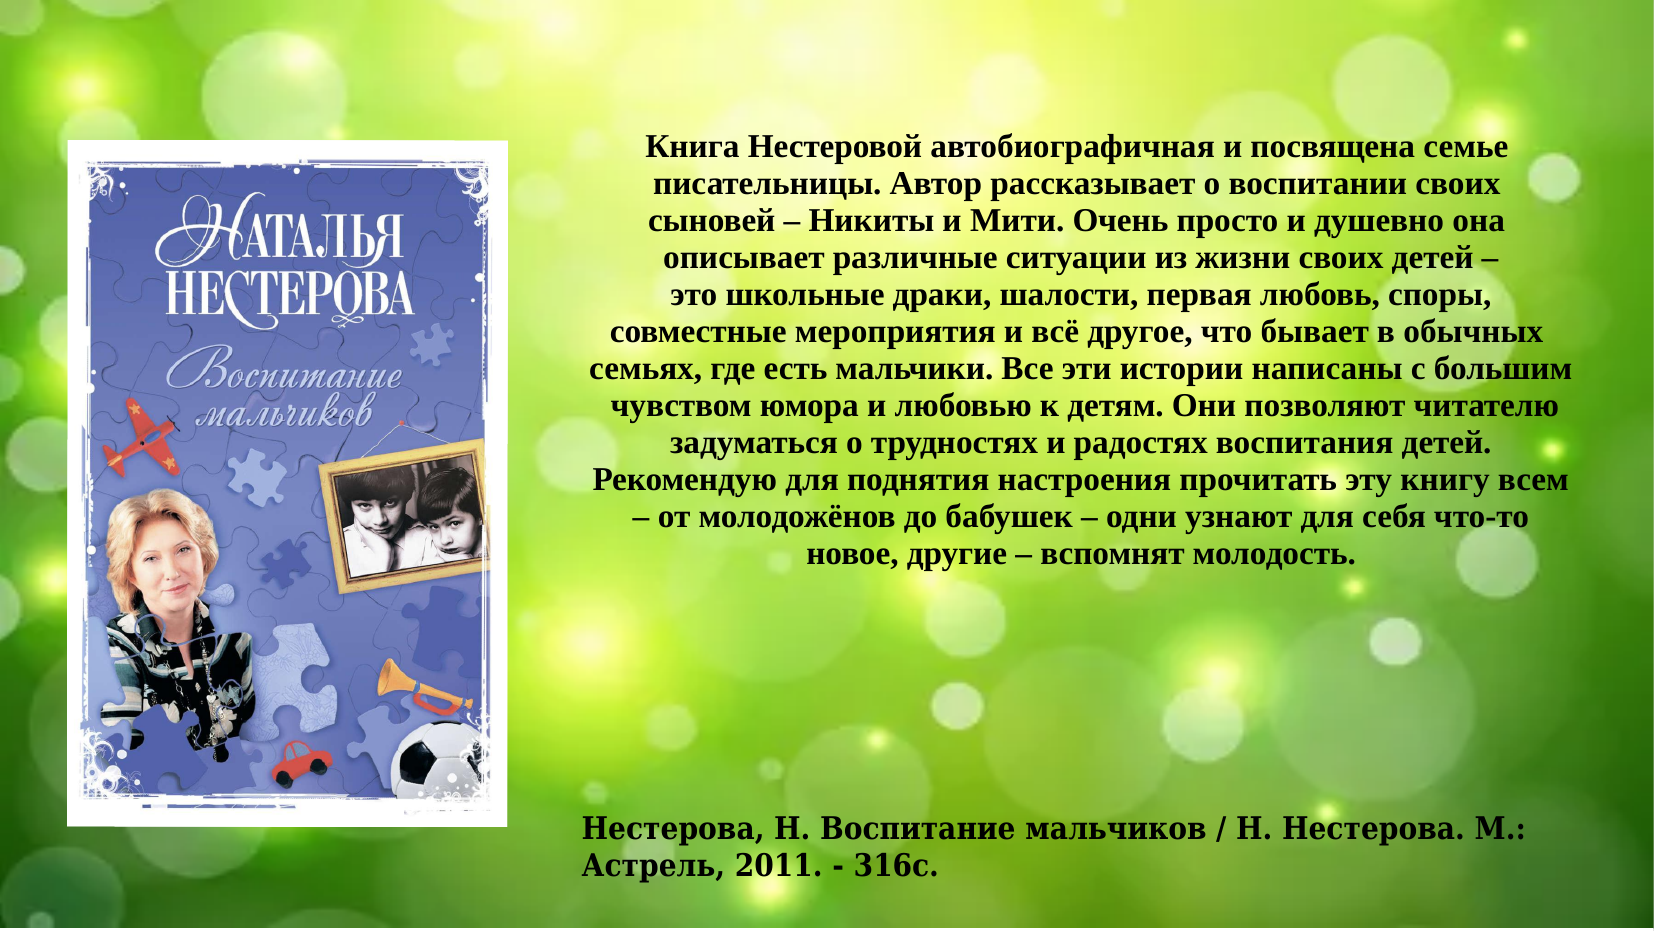

Книга Нестеровой автобиографичная и посвящена семье
писательницы. Автор рассказывает о воспитании своих
сыновей – Никиты и Мити. Очень просто и душевно она
описывает различные ситуации из жизни своих детей –
 это школьные драки, шалости, первая любовь, споры,
совместные мероприятия и всё другое, что бывает в обычных
семьях, где есть мальчики. Все эти истории написаны с большим
 чувством юмора и любовью к детям. Они позволяют читателю
 задуматься о трудностях и радостях воспитания детей.
Рекомендую для поднятия настроения прочитать эту книгу всем
 – от молодожёнов до бабушек – одни узнают для себя что-то
новое, другие – вспомнят молодость.
Нестерова, Н. Воспитание мальчиков / Н. Нестерова. М.: Астрель, 2011. - 316с.